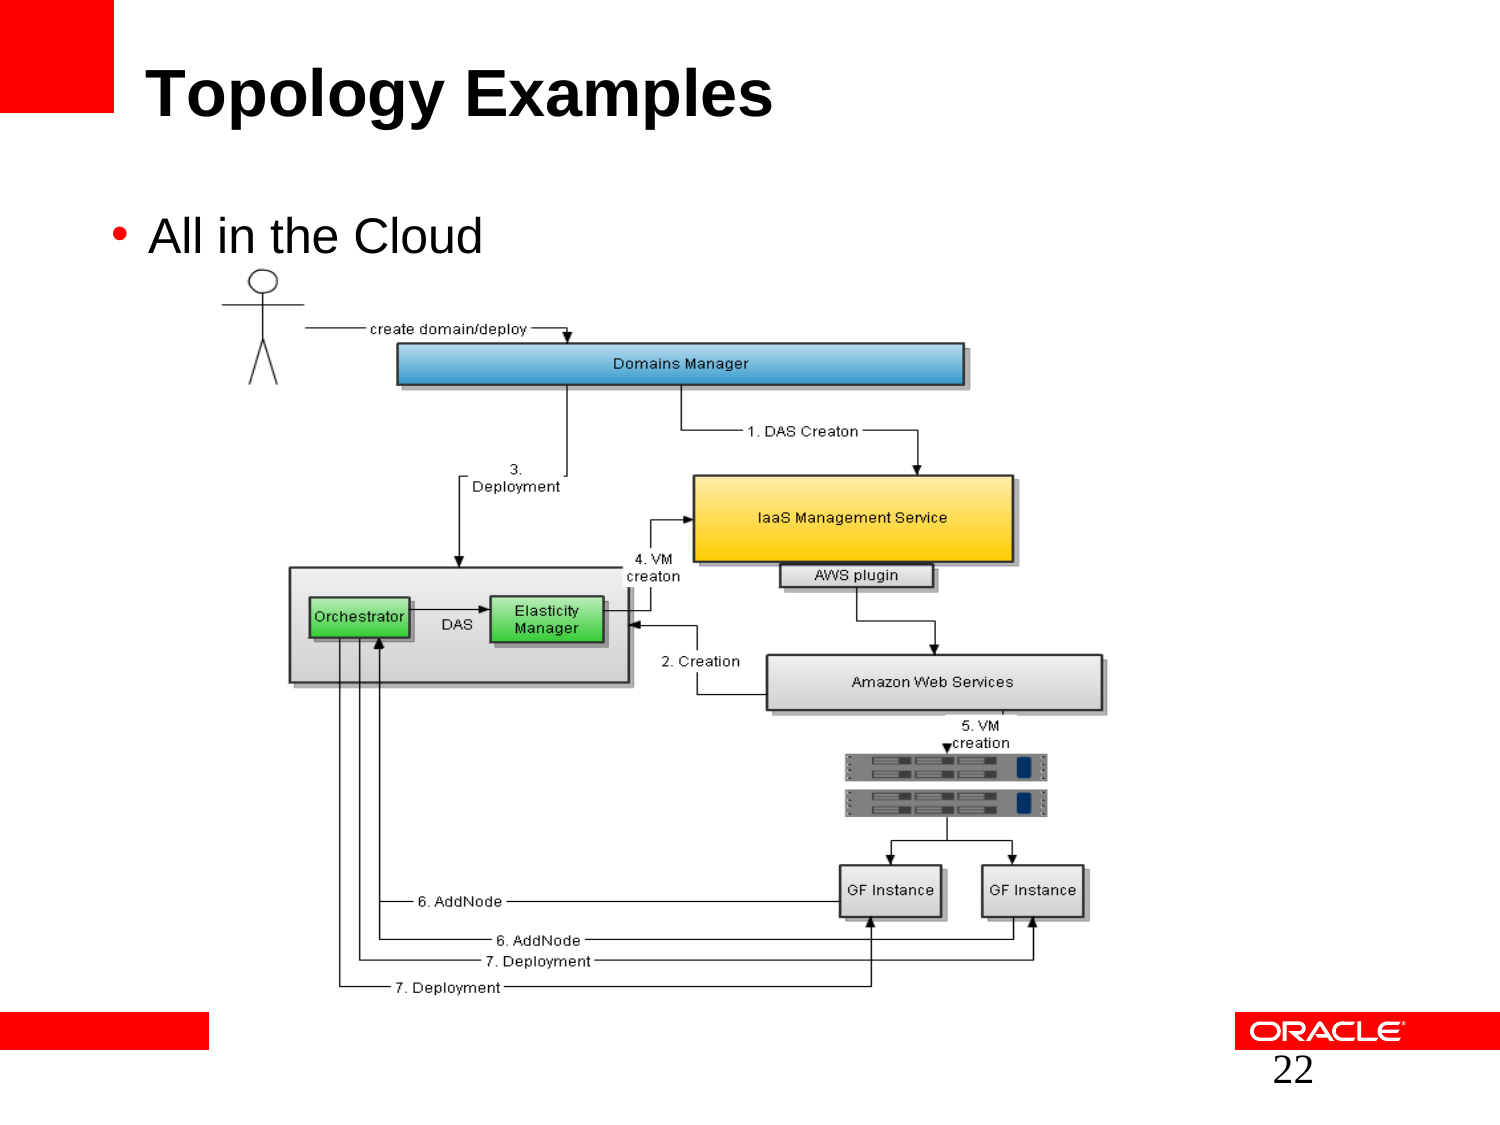

# Topology Examples
All in the Cloud
22